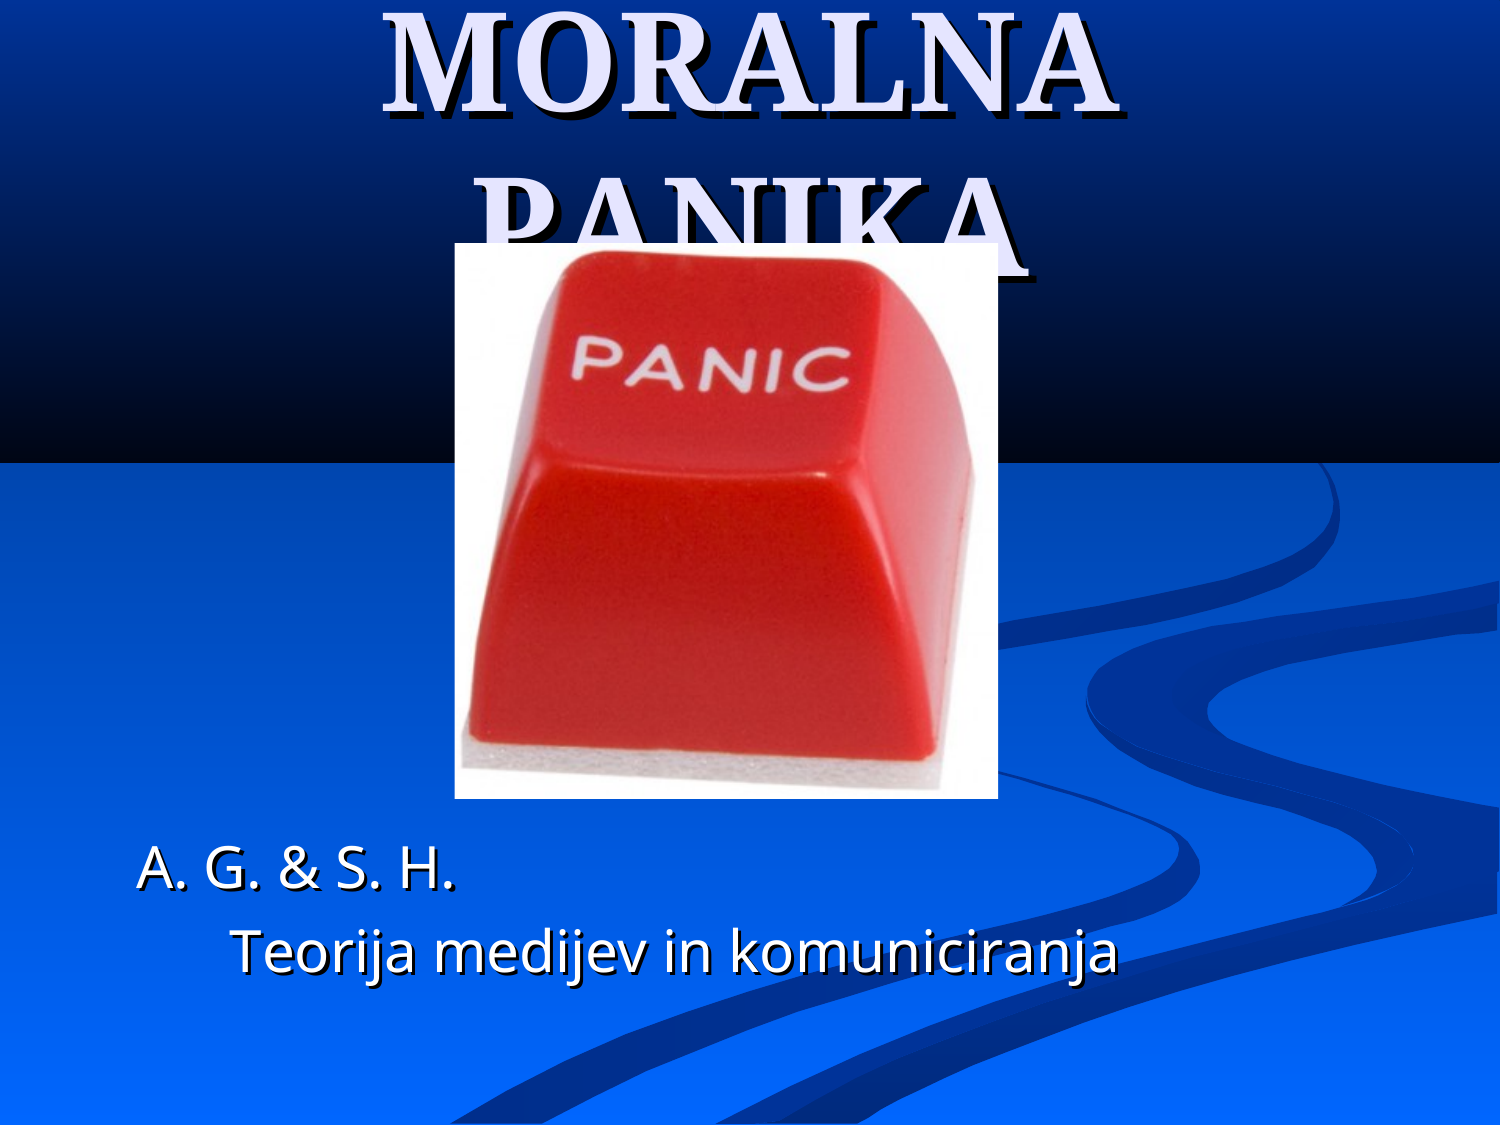

# MORALNA PANIKA
	A. G. & S. H.
		Teorija medijev in komuniciranja